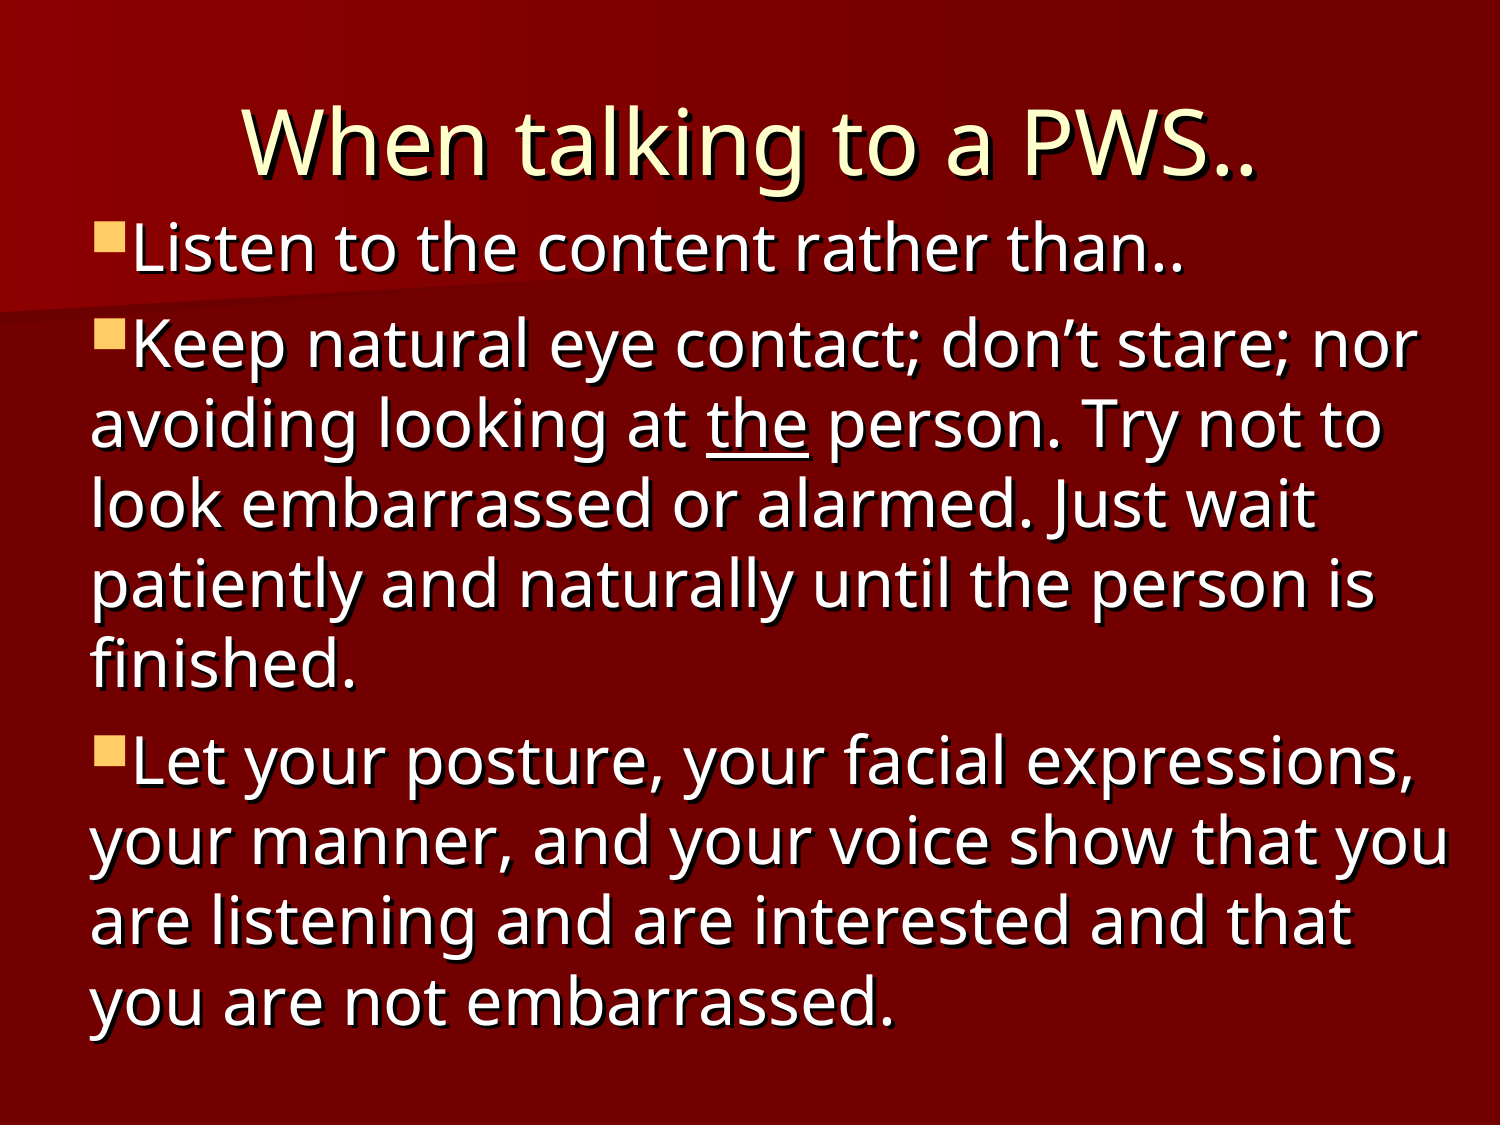

# When talking to a PWS..
Listen to the content rather than..
Keep natural eye contact; don’t stare; nor avoiding looking at the person. Try not to look embarrassed or alarmed. Just wait patiently and naturally until the person is finished.
Let your posture, your facial expressions, your manner, and your voice show that you are listening and are interested and that you are not embarrassed.